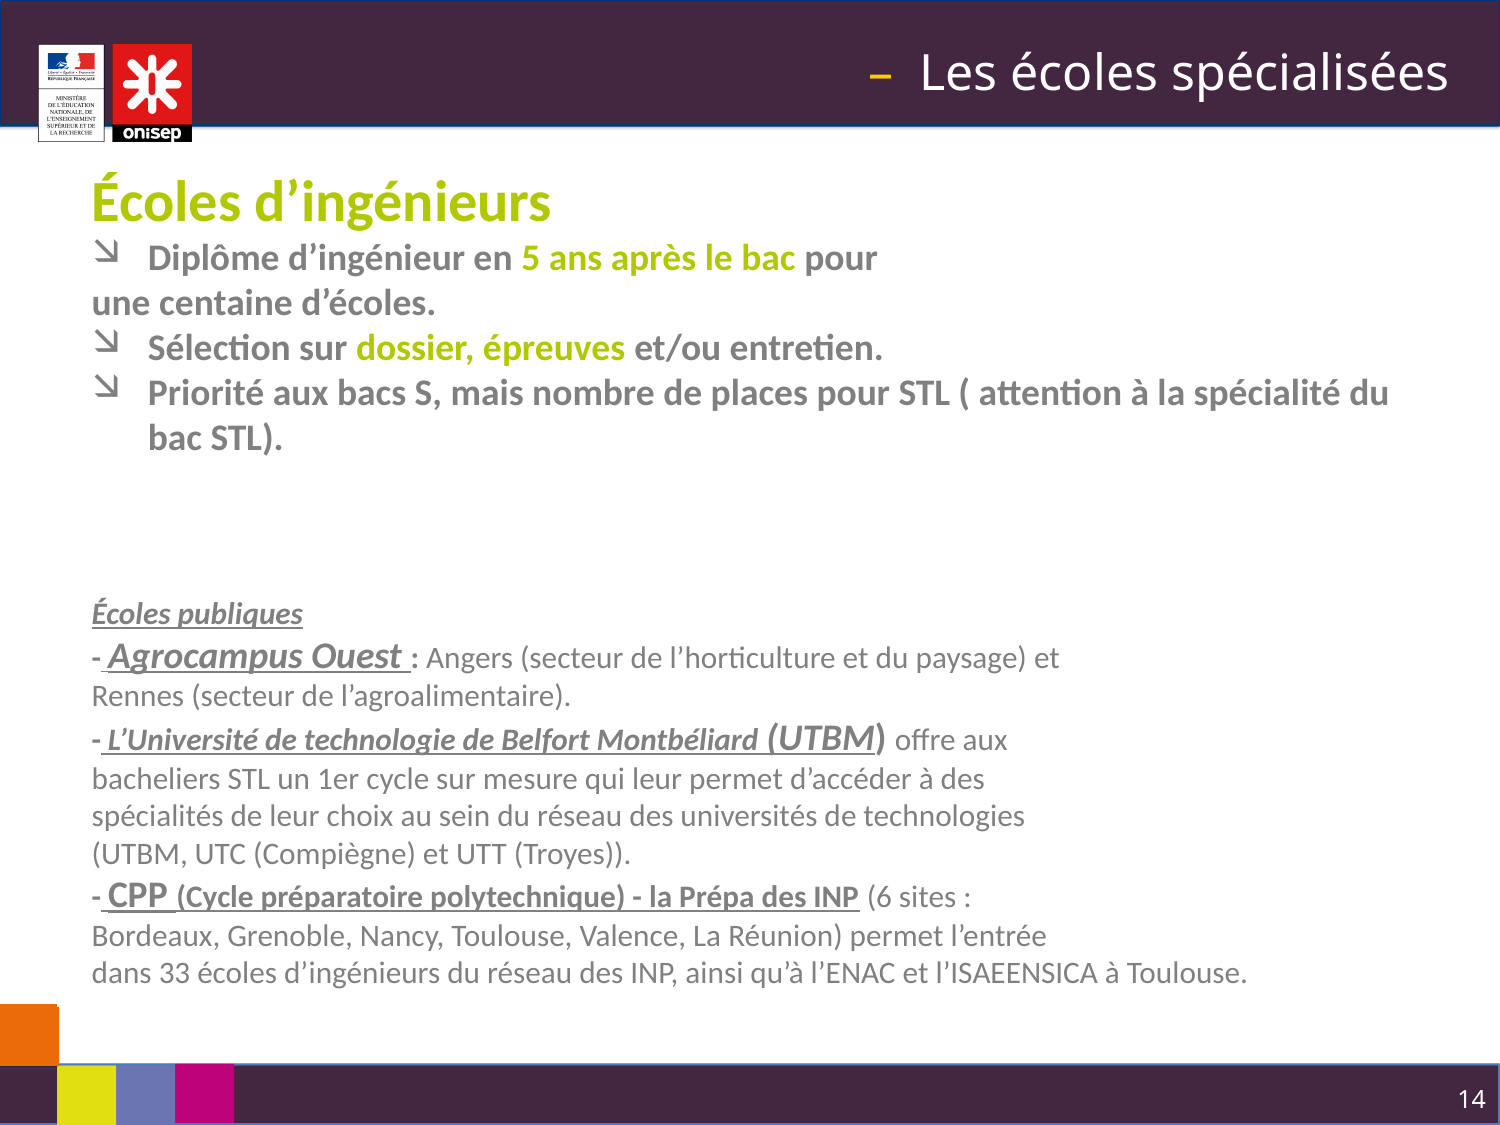

– Les écoles spécialisées
Écoles d’ingénieurs
Diplôme d’ingénieur en 5 ans après le bac pour
une centaine d’écoles.
Sélection sur dossier, épreuves et/ou entretien.
Priorité aux bacs S, mais nombre de places pour STL ( attention à la spécialité du bac STL).
Écoles publiques
- Agrocampus Ouest : Angers (secteur de l’horticulture et du paysage) et
Rennes (secteur de l’agroalimentaire).
- L’Université de technologie de Belfort Montbéliard (UTBM) offre aux
bacheliers STL un 1er cycle sur mesure qui leur permet d’accéder à des
spécialités de leur choix au sein du réseau des universités de technologies
(UTBM, UTC (Compiègne) et UTT (Troyes)).
- CPP (Cycle préparatoire polytechnique) - la Prépa des INP (6 sites :
Bordeaux, Grenoble, Nancy, Toulouse, Valence, La Réunion) permet l’entrée
dans 33 écoles d’ingénieurs du réseau des INP, ainsi qu’à l’ENAC et l’ISAEENSICA à Toulouse.